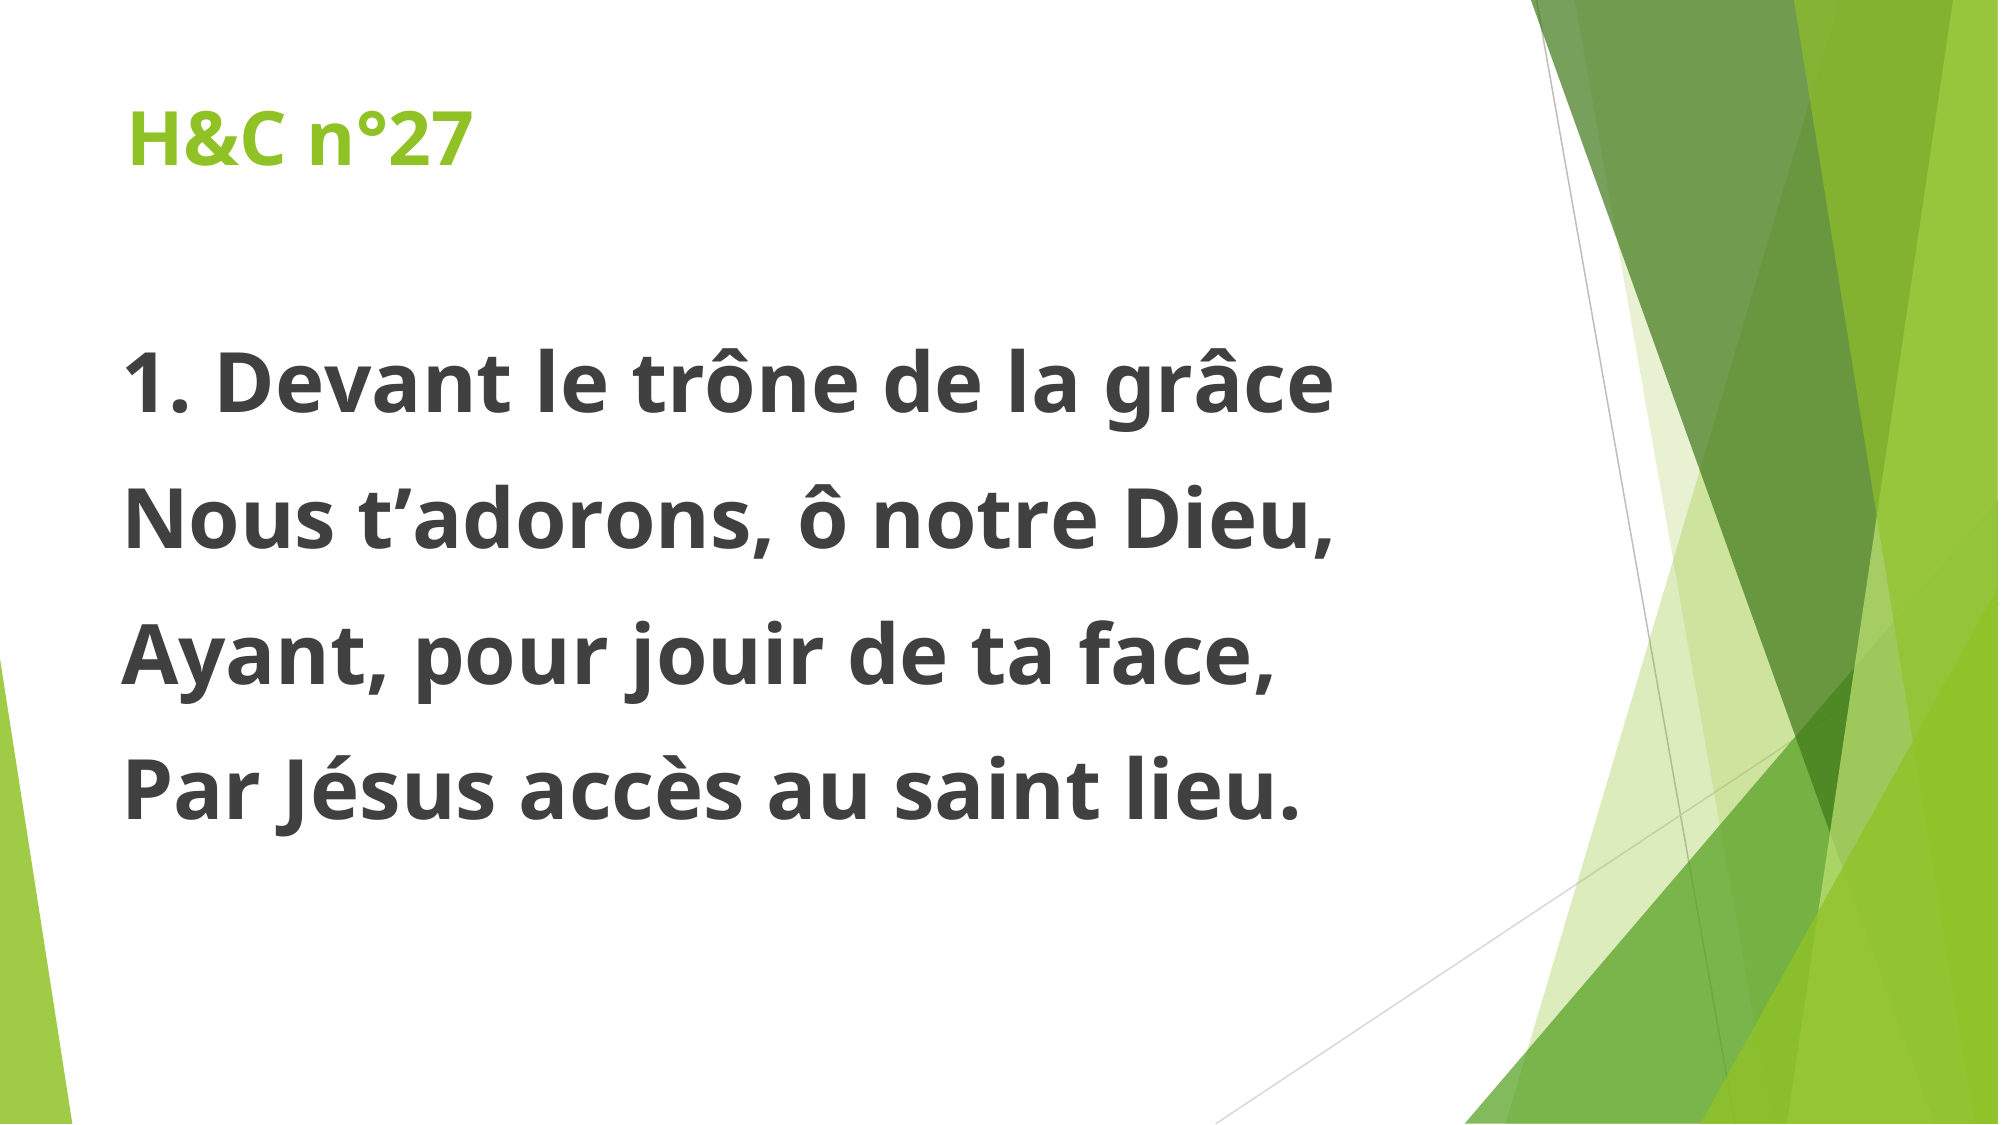

H&C n°27
1. Devant le trône de la grâce
Nous t’adorons, ô notre Dieu,
Ayant, pour jouir de ta face,
Par Jésus accès au saint lieu.